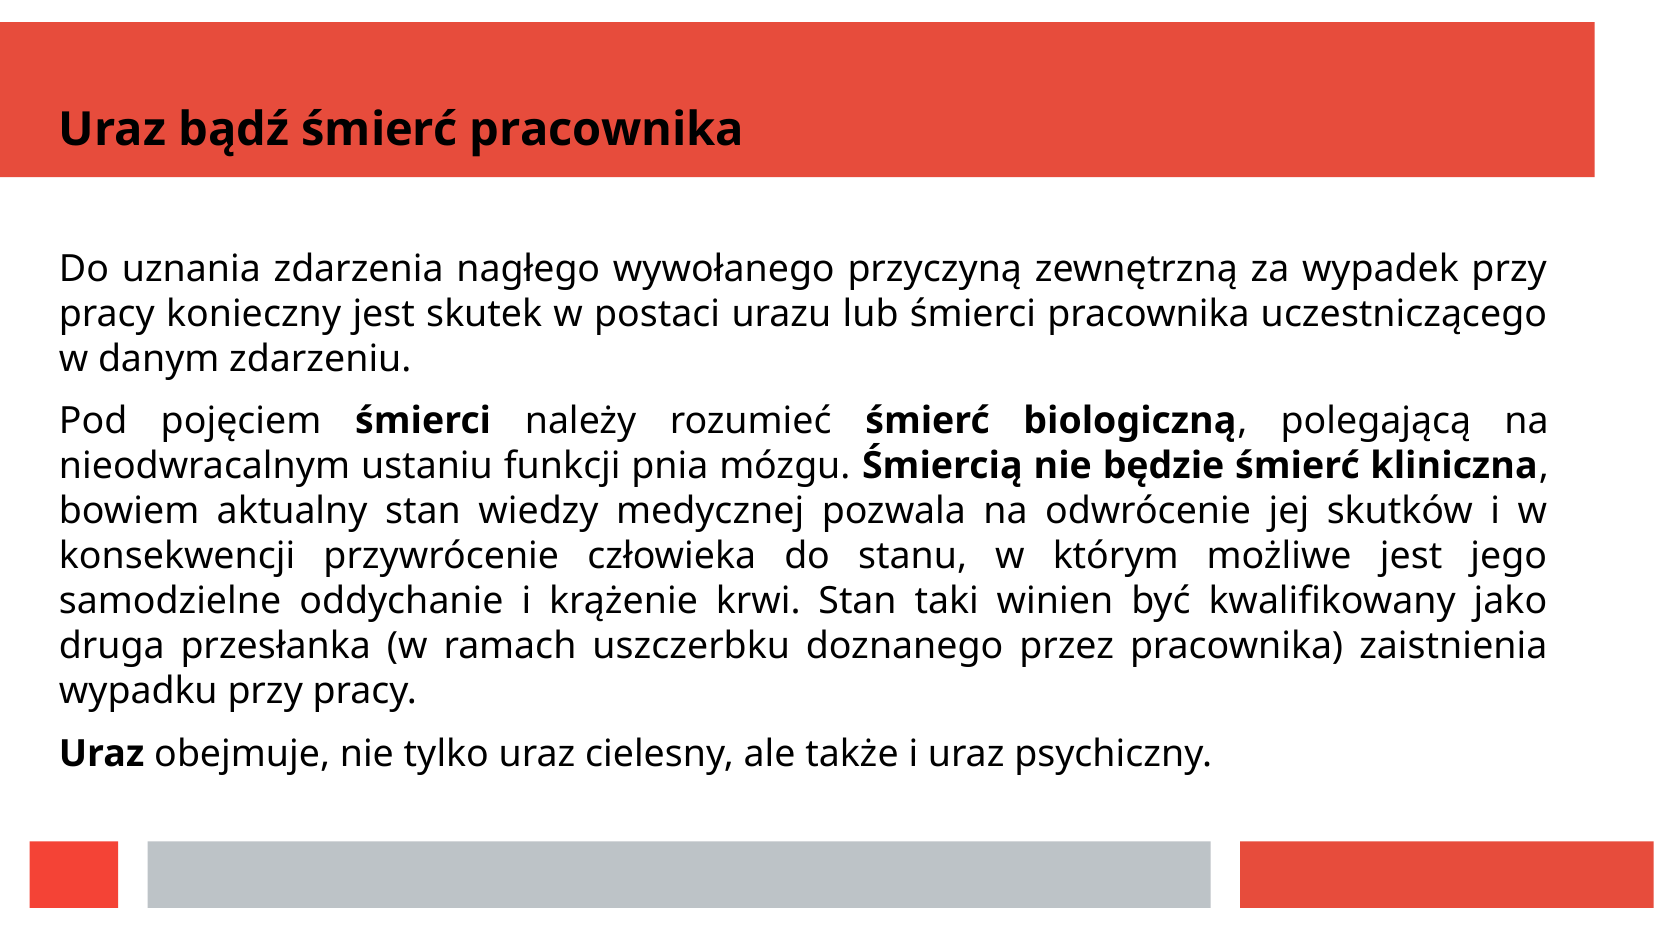

# Uraz bądź śmierć pracownika
Do uznania zdarzenia nagłego wywołanego przyczyną zewnętrzną za wypadek przy pracy konieczny jest skutek w postaci urazu lub śmierci pracownika uczestniczącego w danym zdarzeniu.
Pod pojęciem śmierci należy rozumieć śmierć biologiczną, polegającą na nieodwracalnym ustaniu funkcji pnia mózgu. Śmiercią nie będzie śmierć kliniczna, bowiem aktualny stan wiedzy medycznej pozwala na odwrócenie jej skutków i w konsekwencji przywrócenie człowieka do stanu, w którym możliwe jest jego samodzielne oddychanie i krążenie krwi. Stan taki winien być kwalifikowany jako druga przesłanka (w ramach uszczerbku doznanego przez pracownika) zaistnienia wypadku przy pracy.
Uraz obejmuje, nie tylko uraz cielesny, ale także i uraz psychiczny.